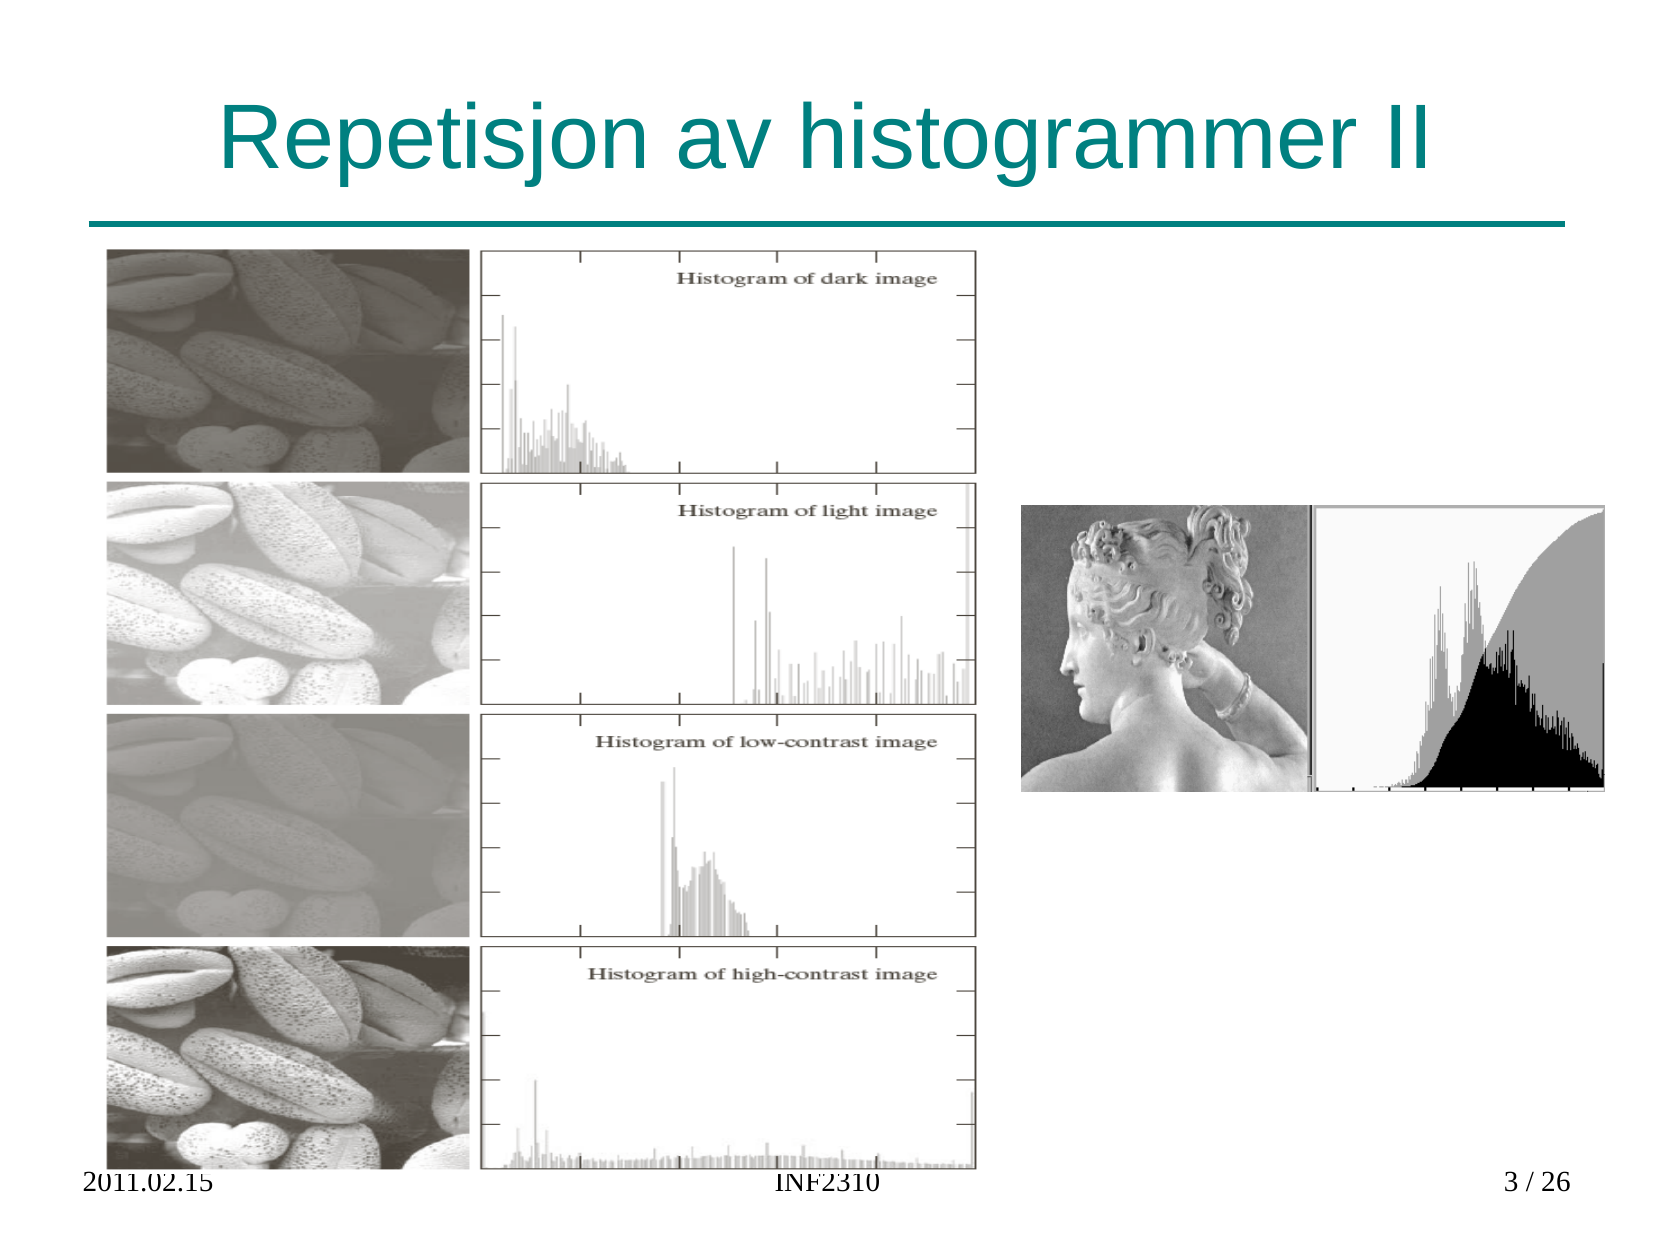

# Repetisjon av histogrammer II
2011.02.15
INF2310
3